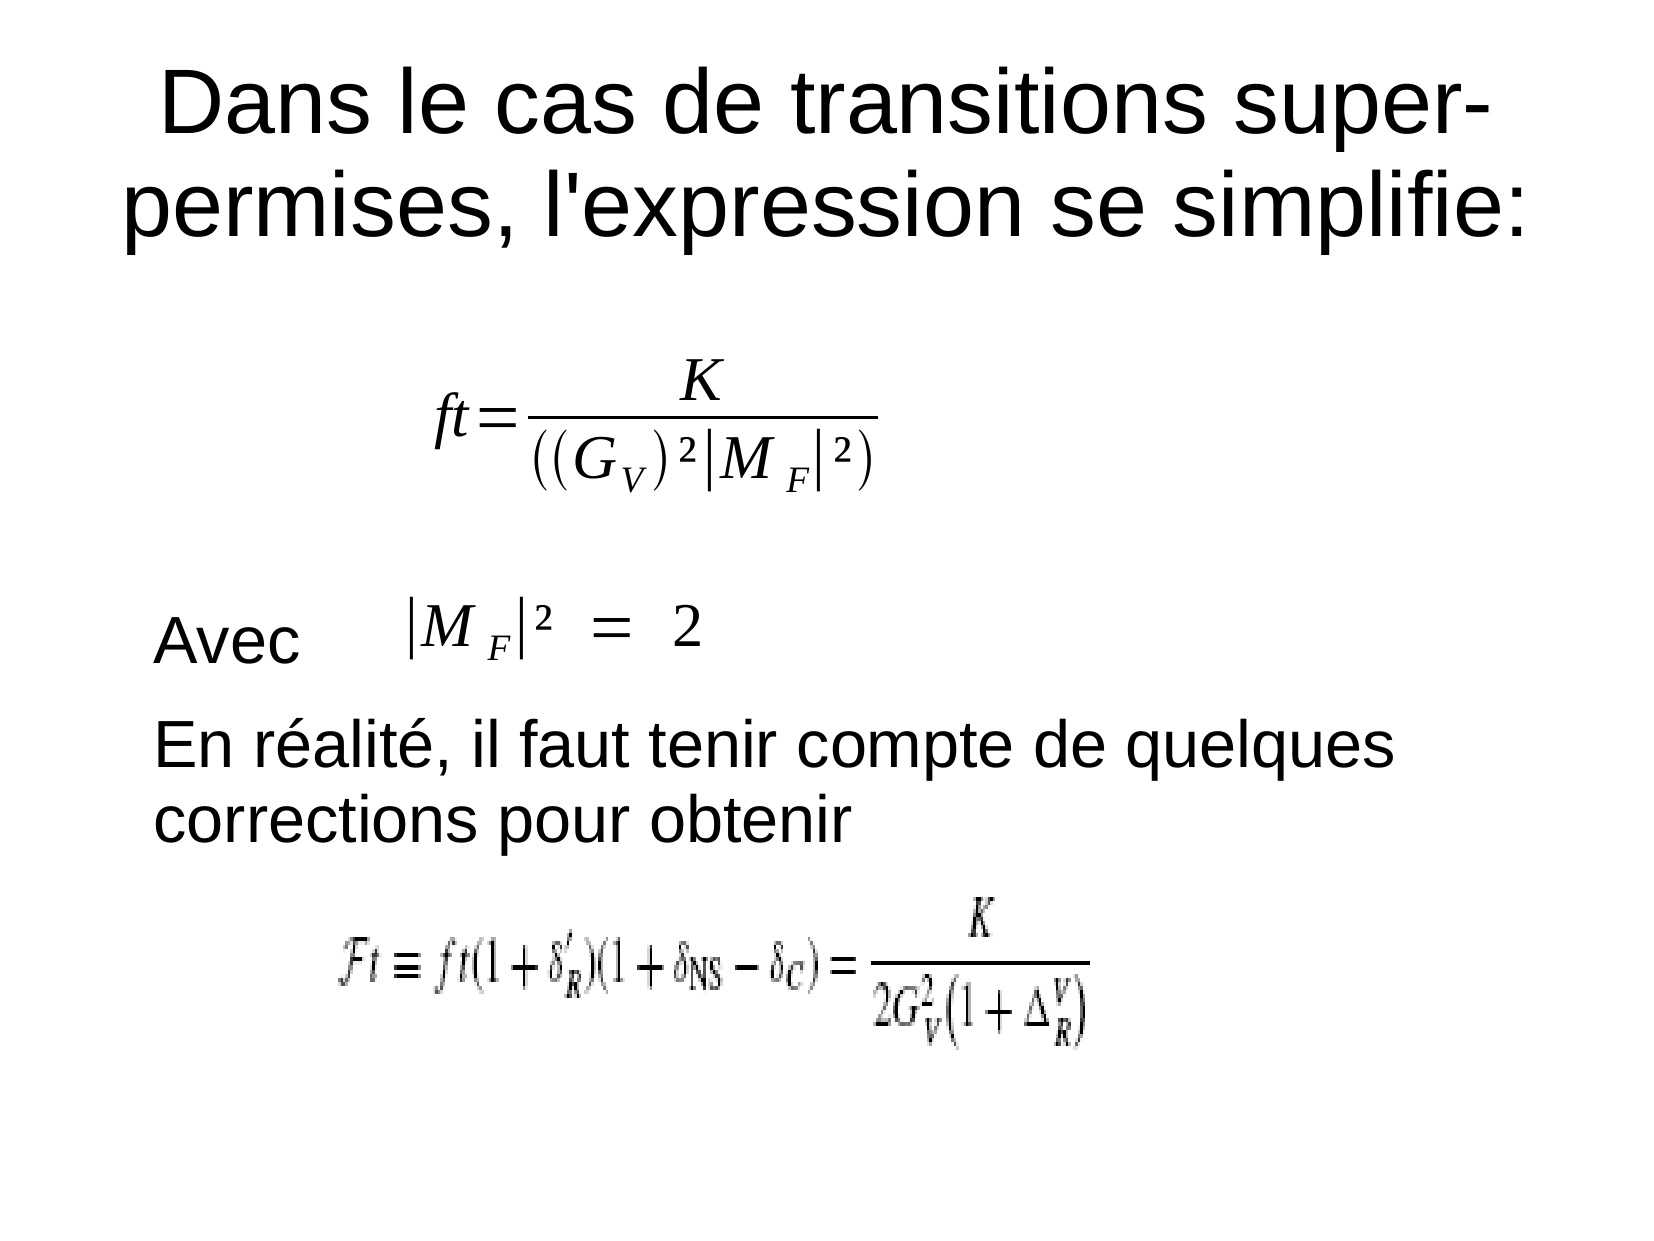

# Dans le cas de transitions super-permises, l'expression se simplifie:
Avec
En réalité, il faut tenir compte de quelques corrections pour obtenir